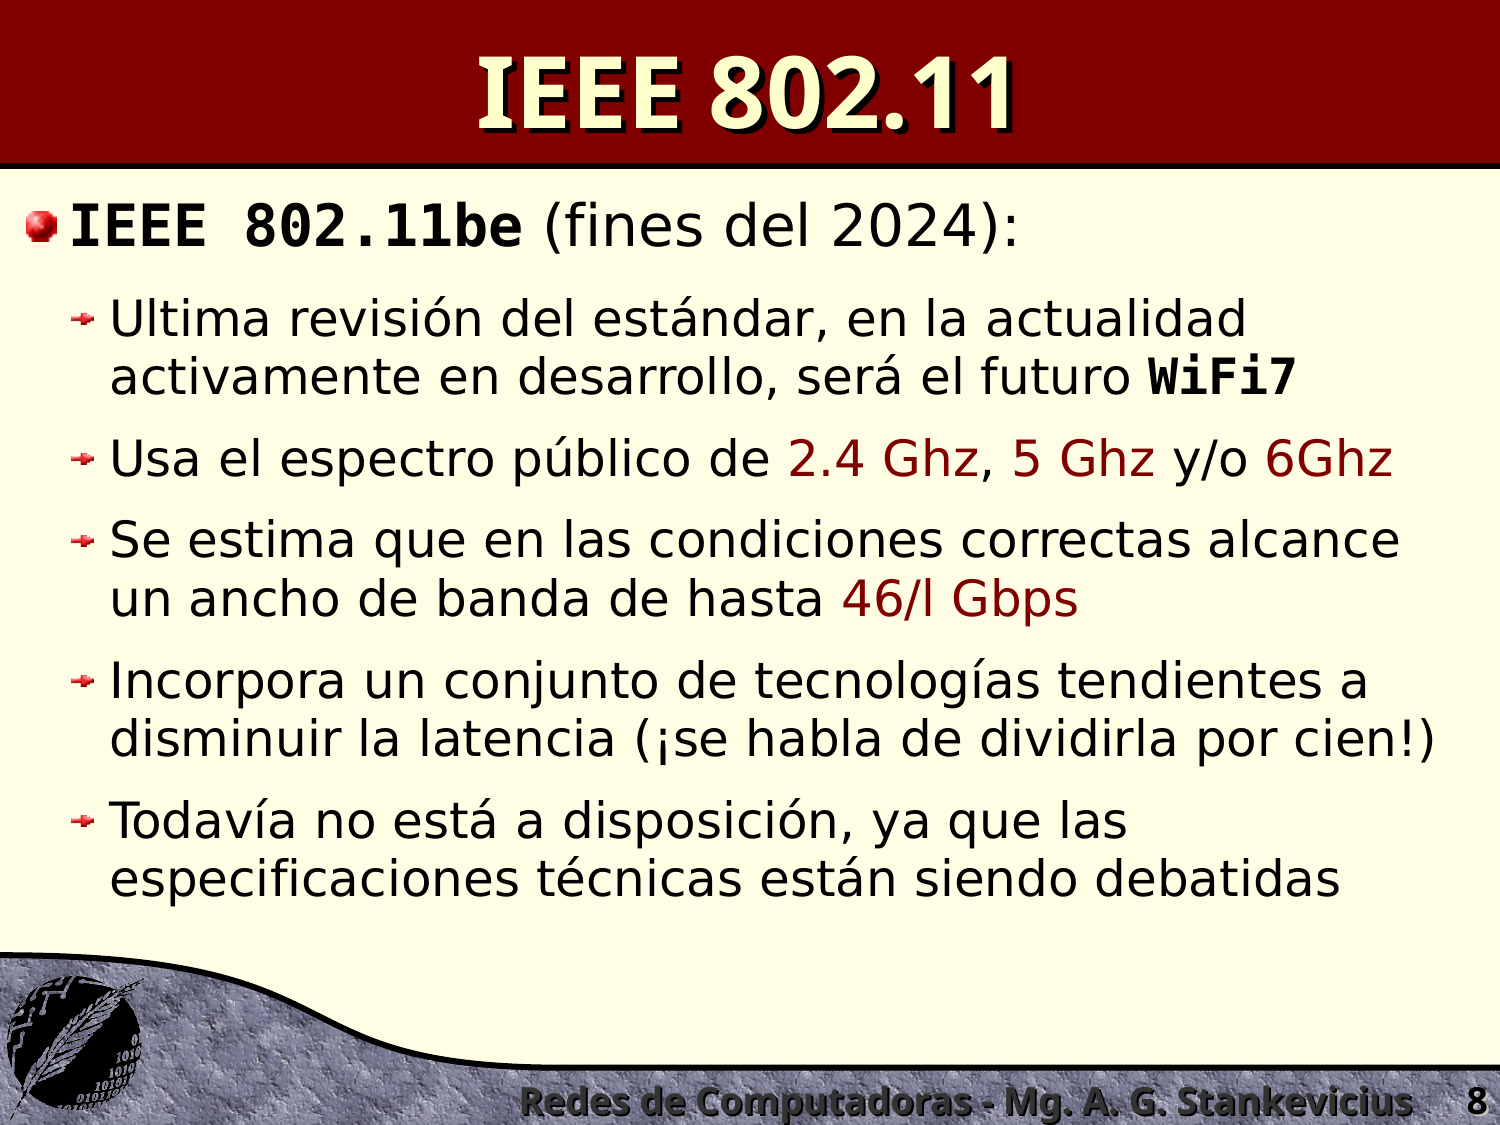

# IEEE 802.11
IEEE 802.11be (fines del 2024):
Ultima revisión del estándar, en la actualidad activamente en desarrollo, será el futuro WiFi7
Usa el espectro público de 2.4 Ghz, 5 Ghz y/o 6Ghz
Se estima que en las condiciones correctas alcance
un ancho de banda de hasta 46/l Gbps
Incorpora un conjunto de tecnologías tendientes a disminuir la latencia (¡se habla de dividirla por cien!)
Todavía no está a disposición, ya que las especificaciones técnicas están siendo debatidas
8